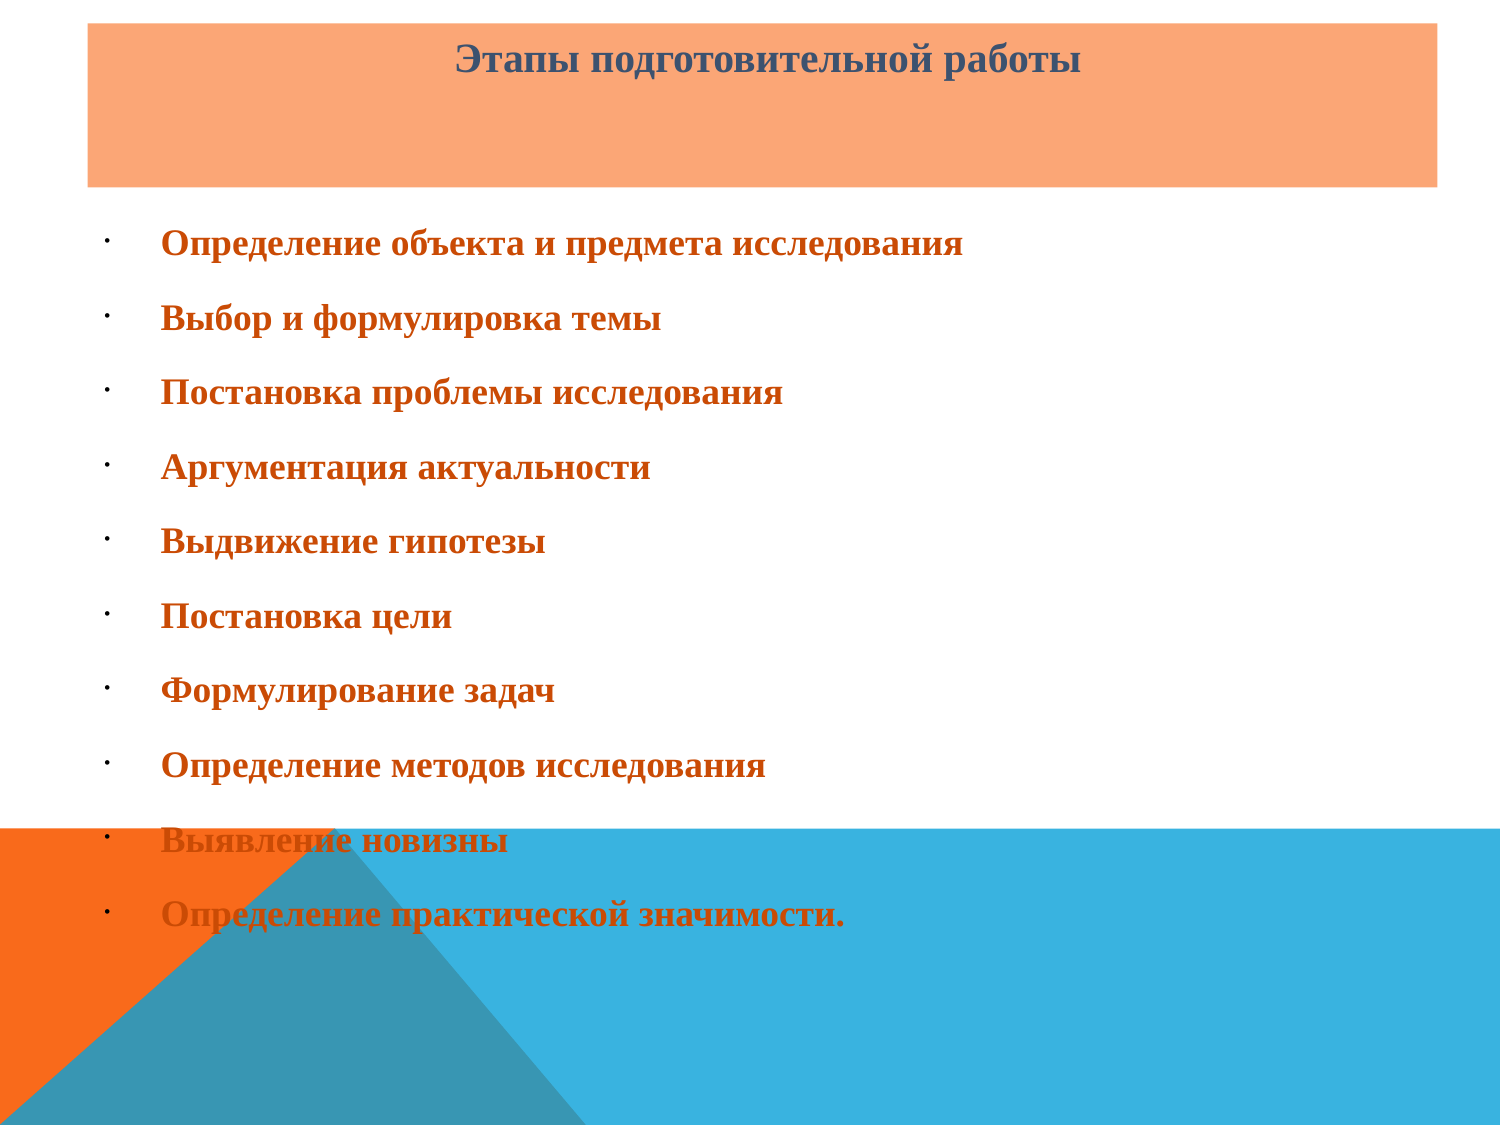

# Этапы подготовительной работы
Определение объекта и предмета исследования
Выбор и формулировка темы
Постановка проблемы исследования
Аргументация актуальности
Выдвижение гипотезы
Постановка цели
Формулирование задач
Определение методов исследования
Выявление новизны
Определение практической значимости.